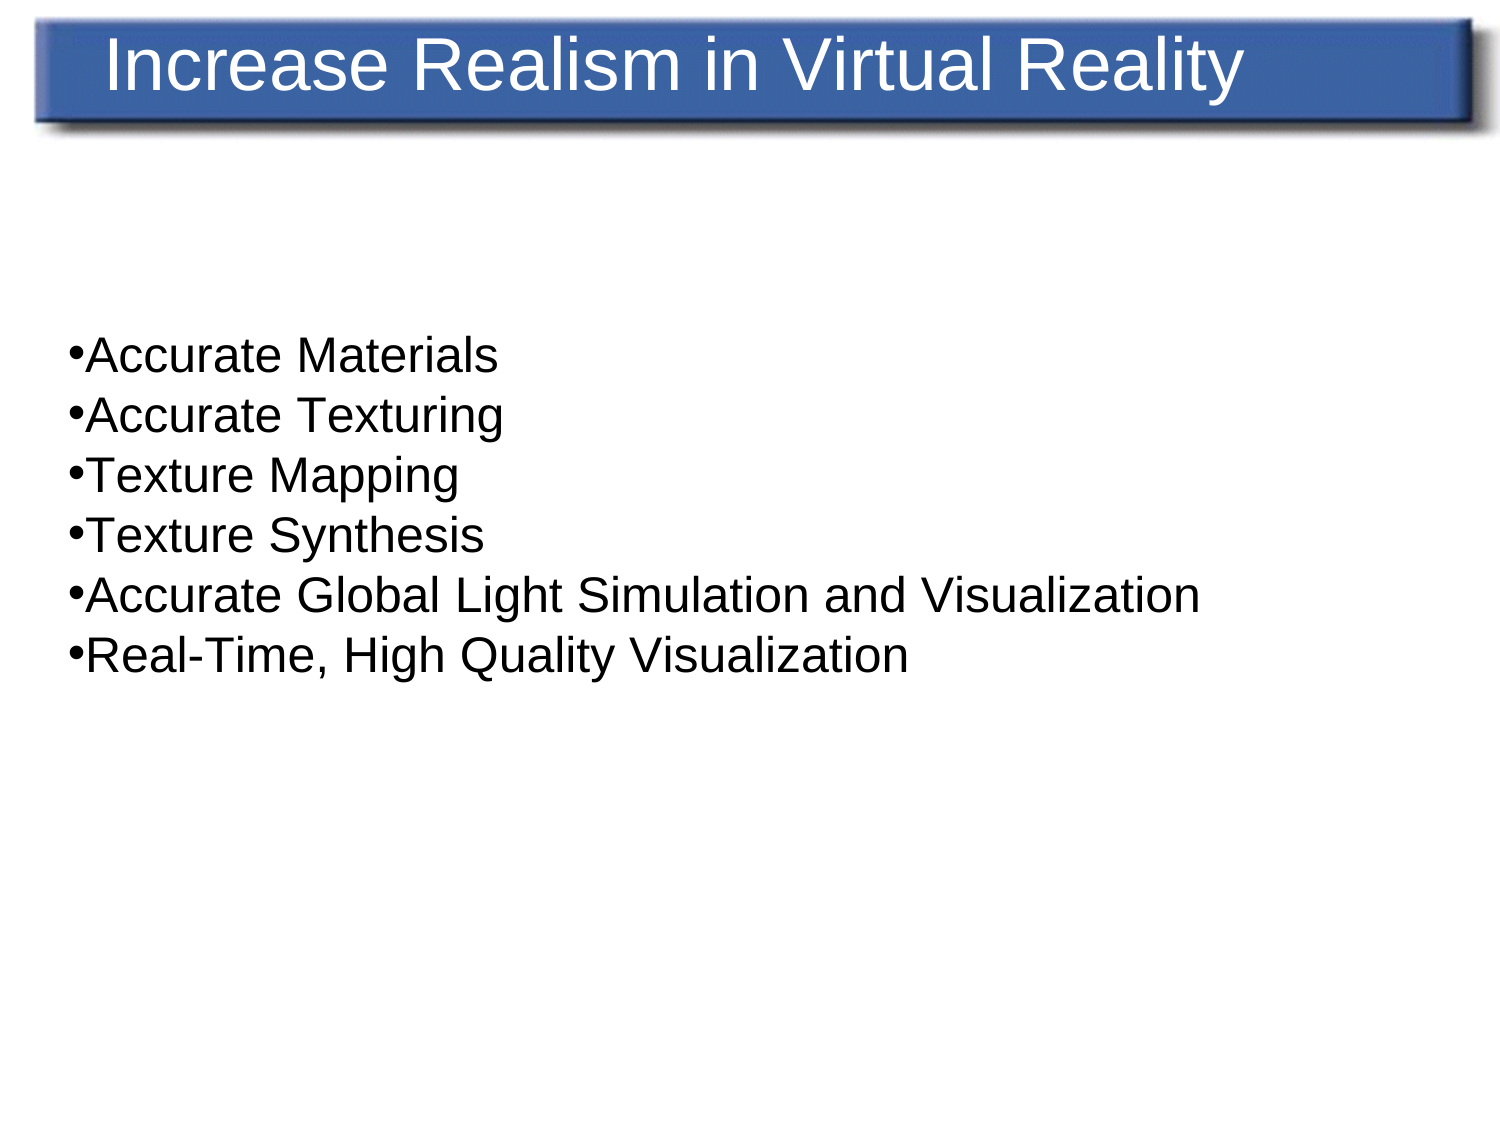

Increase Realism in Virtual Reality
Accurate Materials
Accurate Texturing
Texture Mapping
Texture Synthesis
Accurate Global Light Simulation and Visualization
Real-Time, High Quality Visualization